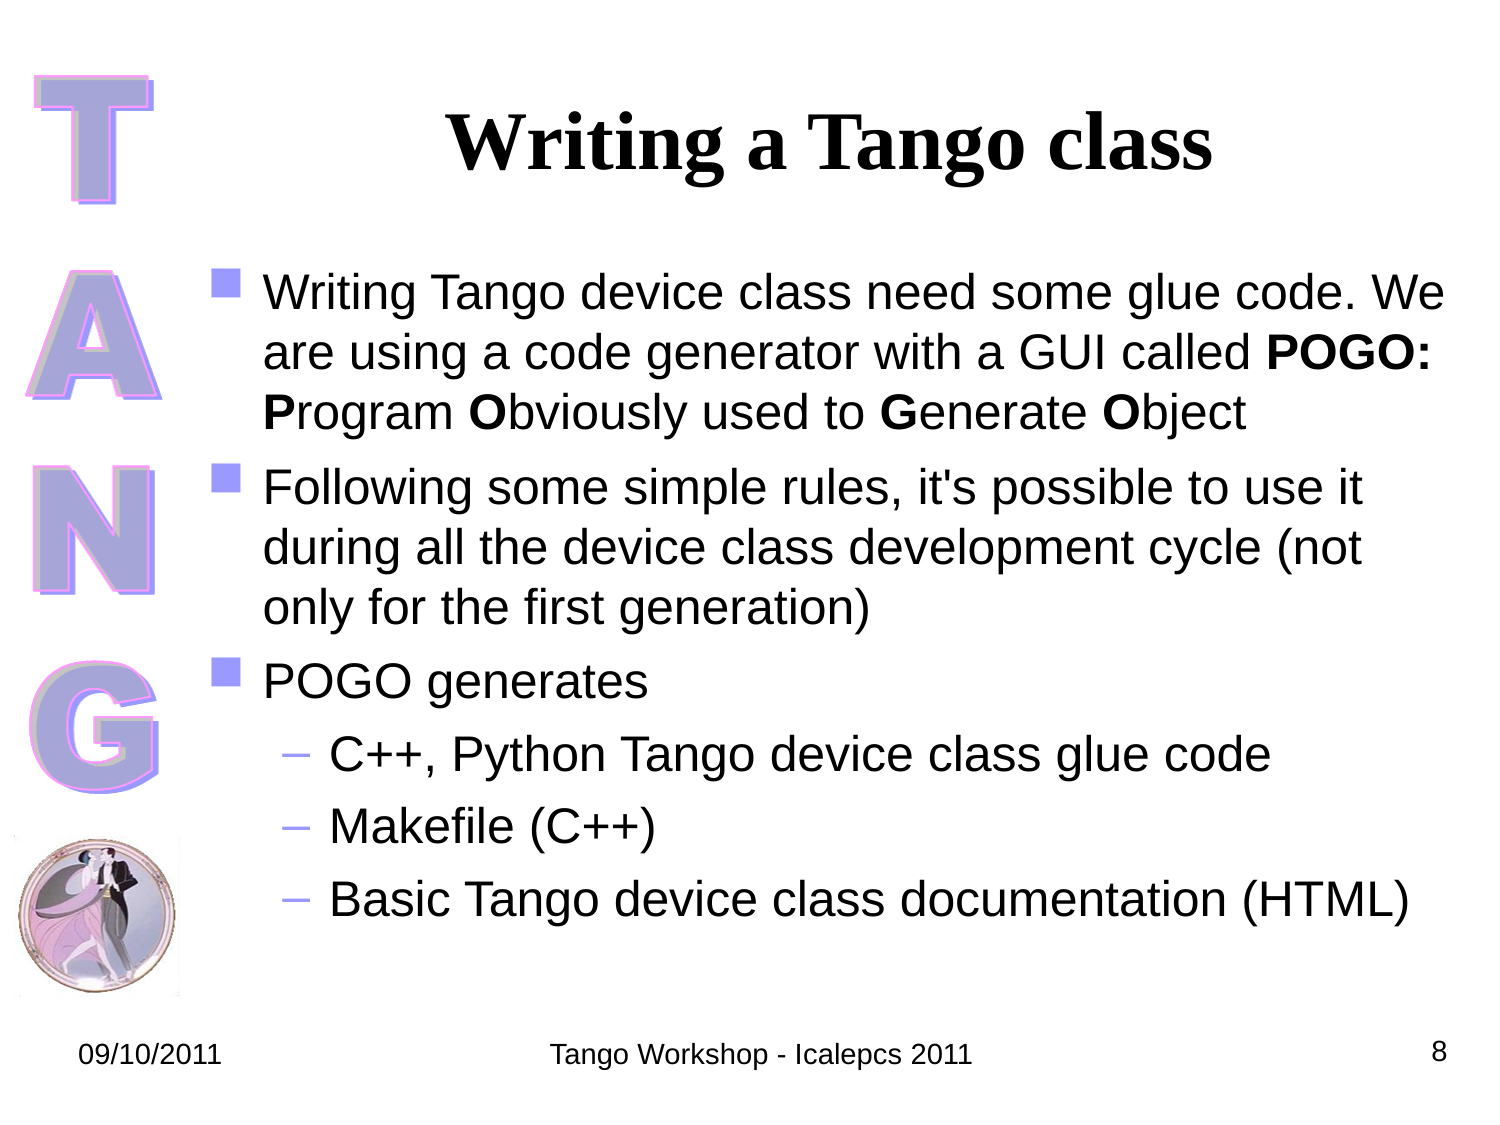

# Writing a Tango class
Writing Tango device class need some glue code. We are using a code generator with a GUI called POGO: Program Obviously used to Generate Object
Following some simple rules, it's possible to use it during all the device class development cycle (not only for the first generation)
POGO generates
C++, Python Tango device class glue code
Makefile (C++)
Basic Tango device class documentation (HTML)
8
09/10/2011
Tango workshop - Icalepcs 2011